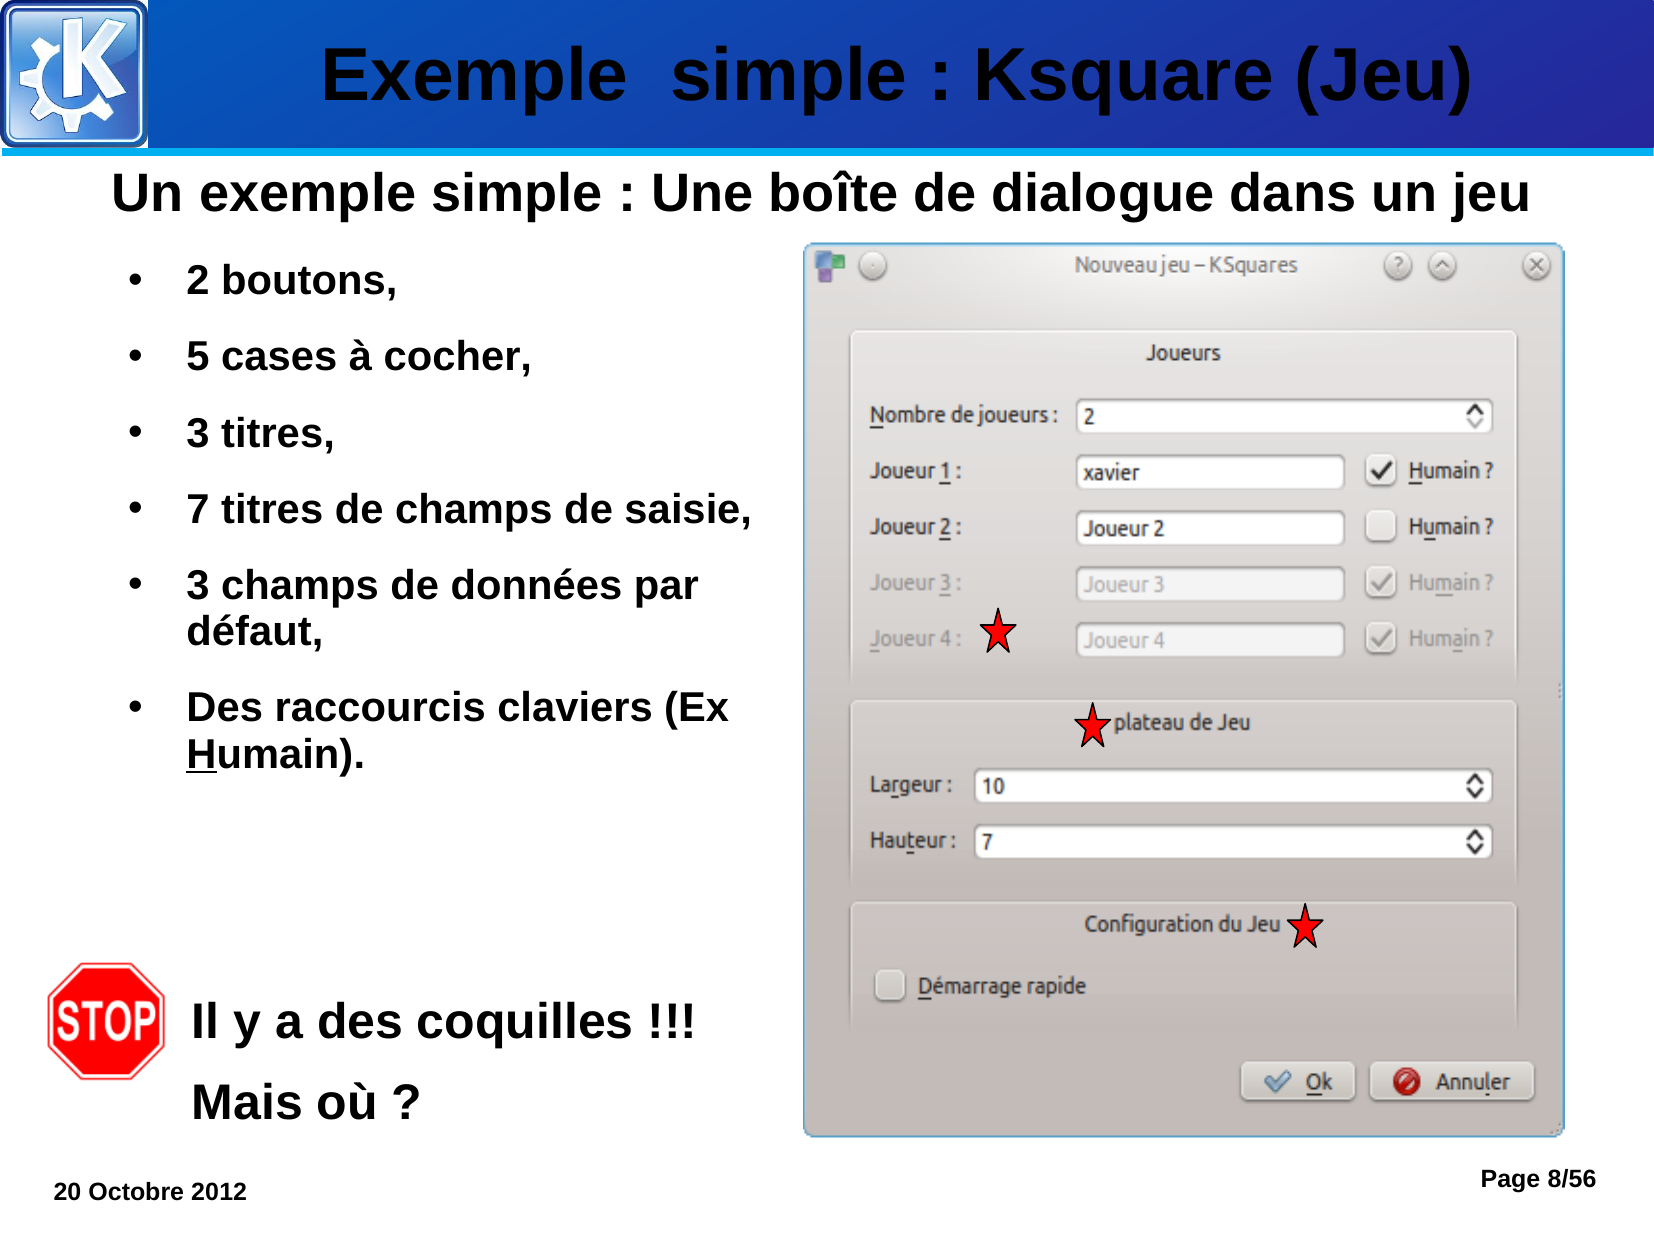

Exemple simple : Ksquare (Jeu)
Un exemple simple : Une boîte de dialogue dans un jeu
2 boutons,
5 cases à cocher,
3 titres,
7 titres de champs de saisie,
3 champs de données par défaut,
Des raccourcis claviers (Ex Humain).
Il y a des coquilles !!!
Mais où ?